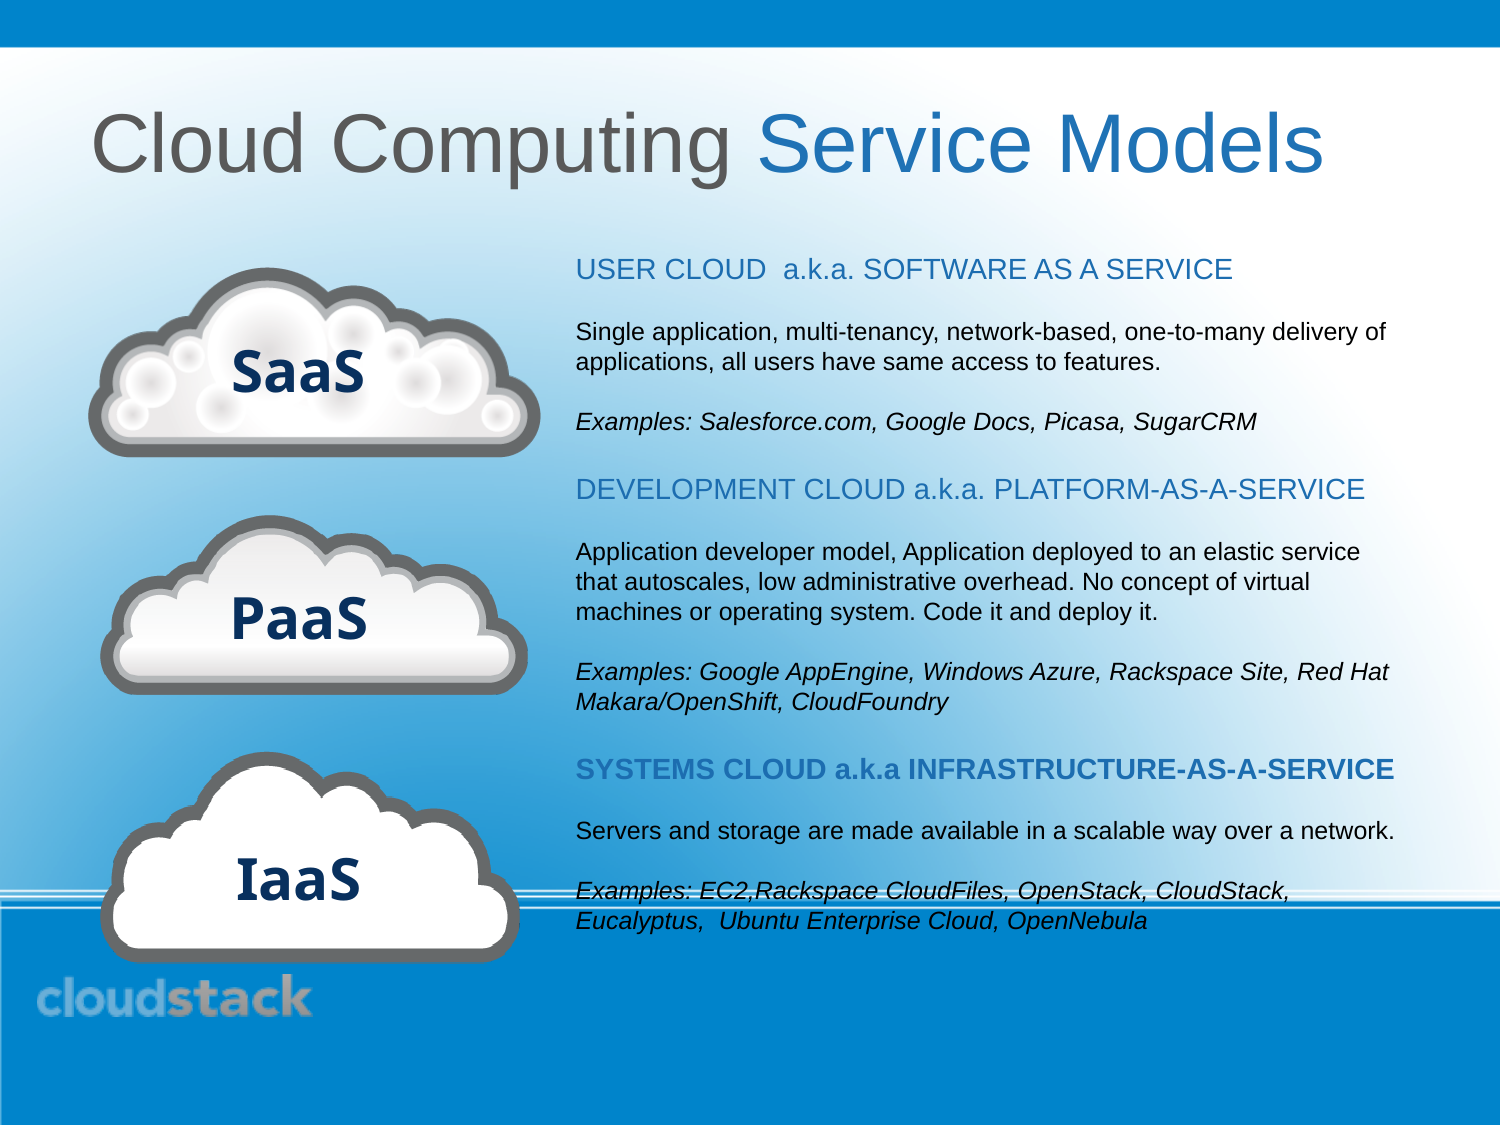

# Cloud Computing Service Models
USER CLOUD a.k.a. SOFTWARE AS A SERVICE
Single application, multi-tenancy, network-based, one-to-many delivery of applications, all users have same access to features.
Examples: Salesforce.com, Google Docs, Picasa, SugarCRM
DEVELOPMENT CLOUD a.k.a. PLATFORM-AS-A-SERVICE
Application developer model, Application deployed to an elastic service that autoscales, low administrative overhead. No concept of virtual machines or operating system. Code it and deploy it.
Examples: Google AppEngine, Windows Azure, Rackspace Site, Red Hat Makara/OpenShift, CloudFoundry
SYSTEMS CLOUD a.k.a INFRASTRUCTURE-AS-A-SERVICE
Servers and storage are made available in a scalable way over a network.
Examples: EC2,Rackspace CloudFiles, OpenStack, CloudStack, Eucalyptus, Ubuntu Enterprise Cloud, OpenNebula
SaaS
PaaS
IaaS